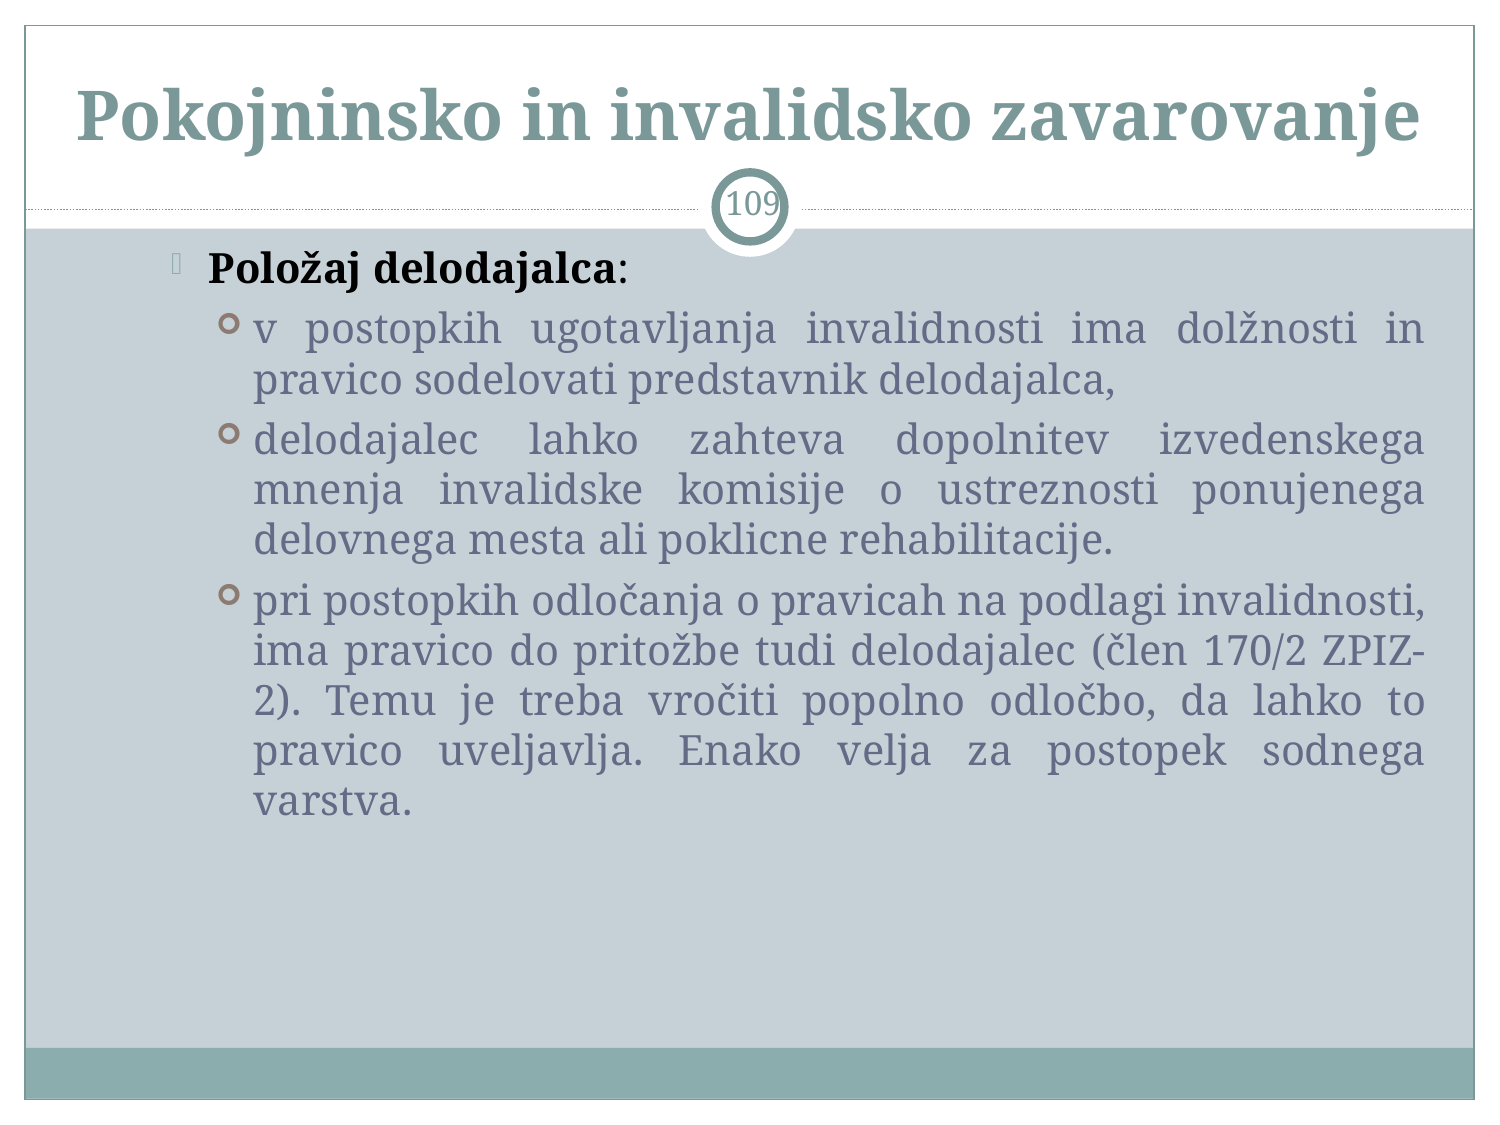

# Pokojninsko in invalidsko zavarovanje
Položaj delodajalca:
v postopkih ugotavljanja invalidnosti ima dolžnosti in pravico sodelovati predstavnik delodajalca,
delodajalec lahko zahteva dopolnitev izvedenskega mnenja invalidske komisije o ustreznosti ponujenega delovnega mesta ali poklicne rehabilitacije.
pri postopkih odločanja o pravicah na podlagi invalidnosti, ima pravico do pritožbe tudi delodajalec (člen 170/2 ZPIZ-2). Temu je treba vročiti popolno odločbo, da lahko to pravico uveljavlja. Enako velja za postopek sodnega varstva.